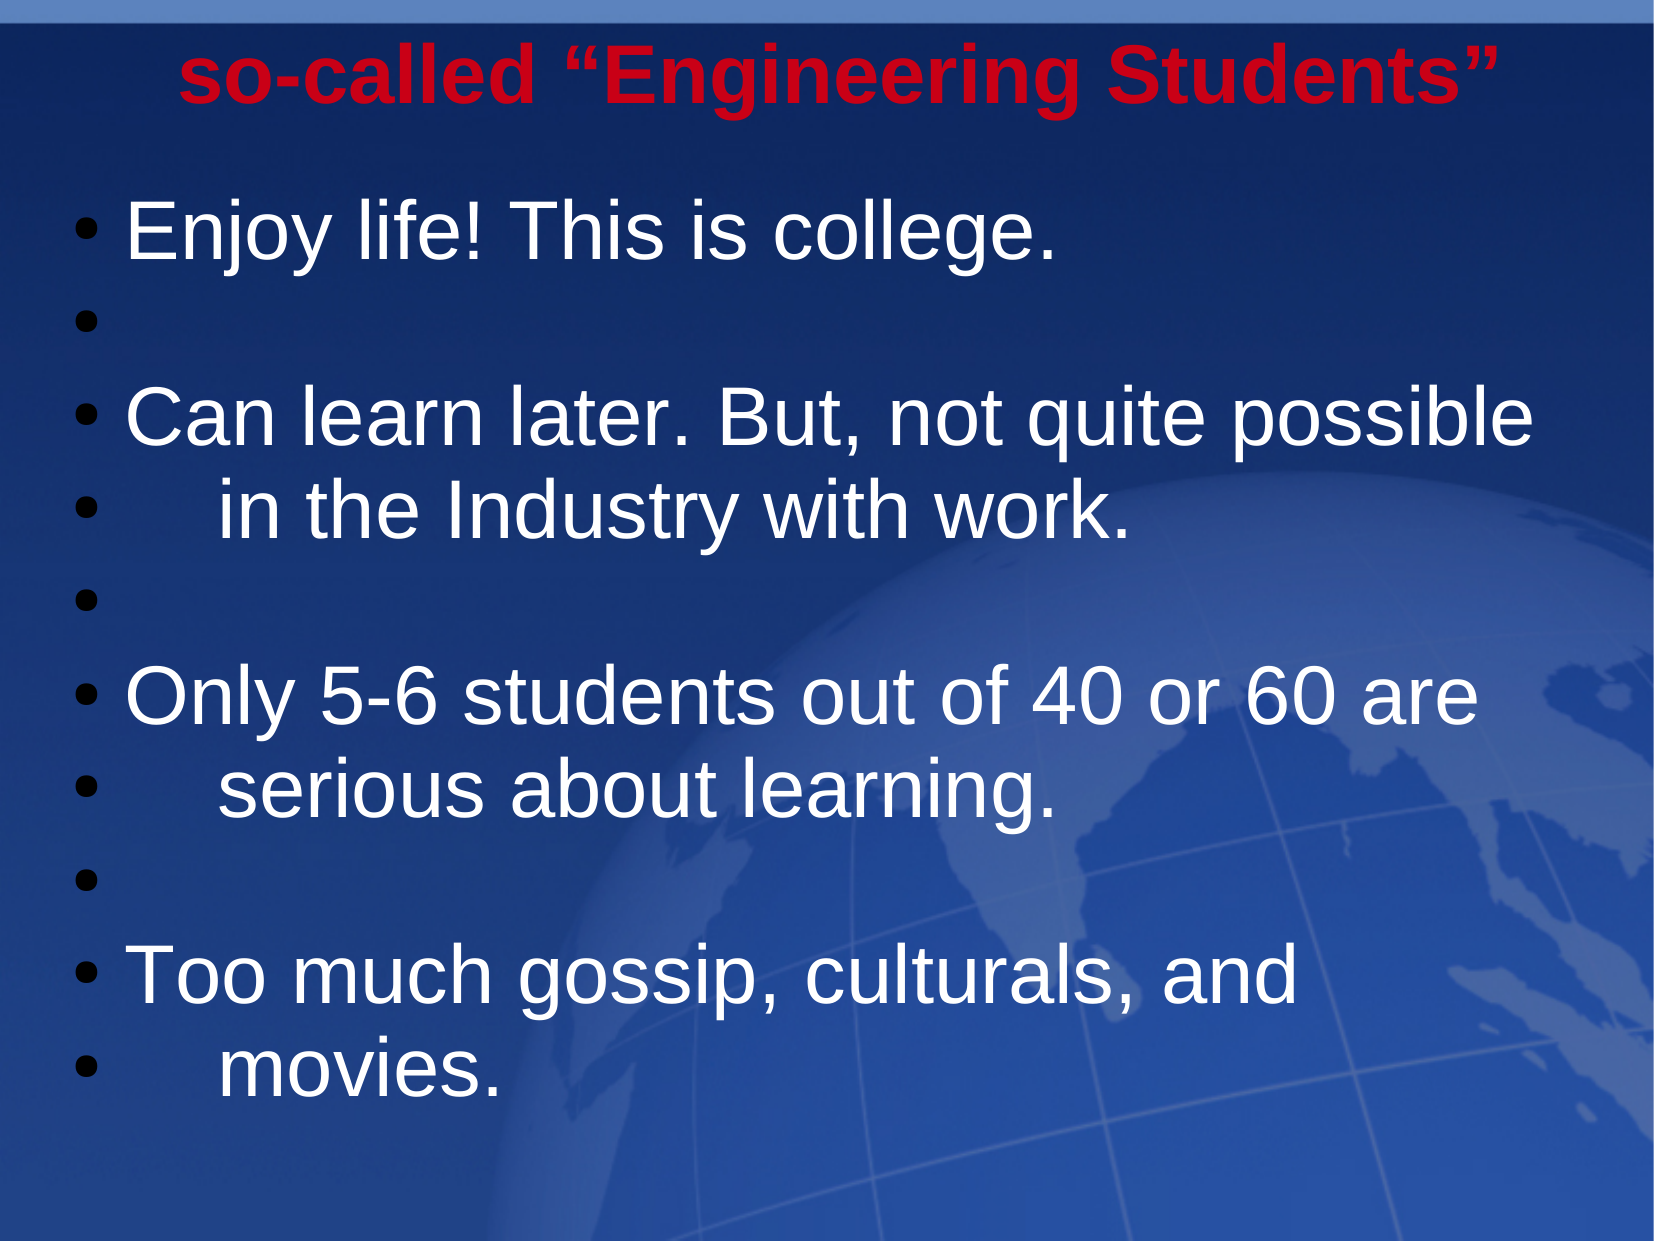

so-called “Engineering Students”
 Enjoy life! This is college.
 Can learn later. But, not quite possible
 in the Industry with work.
 Only 5-6 students out of 40 or 60 are
 serious about learning.
 Too much gossip, culturals, and
 movies.